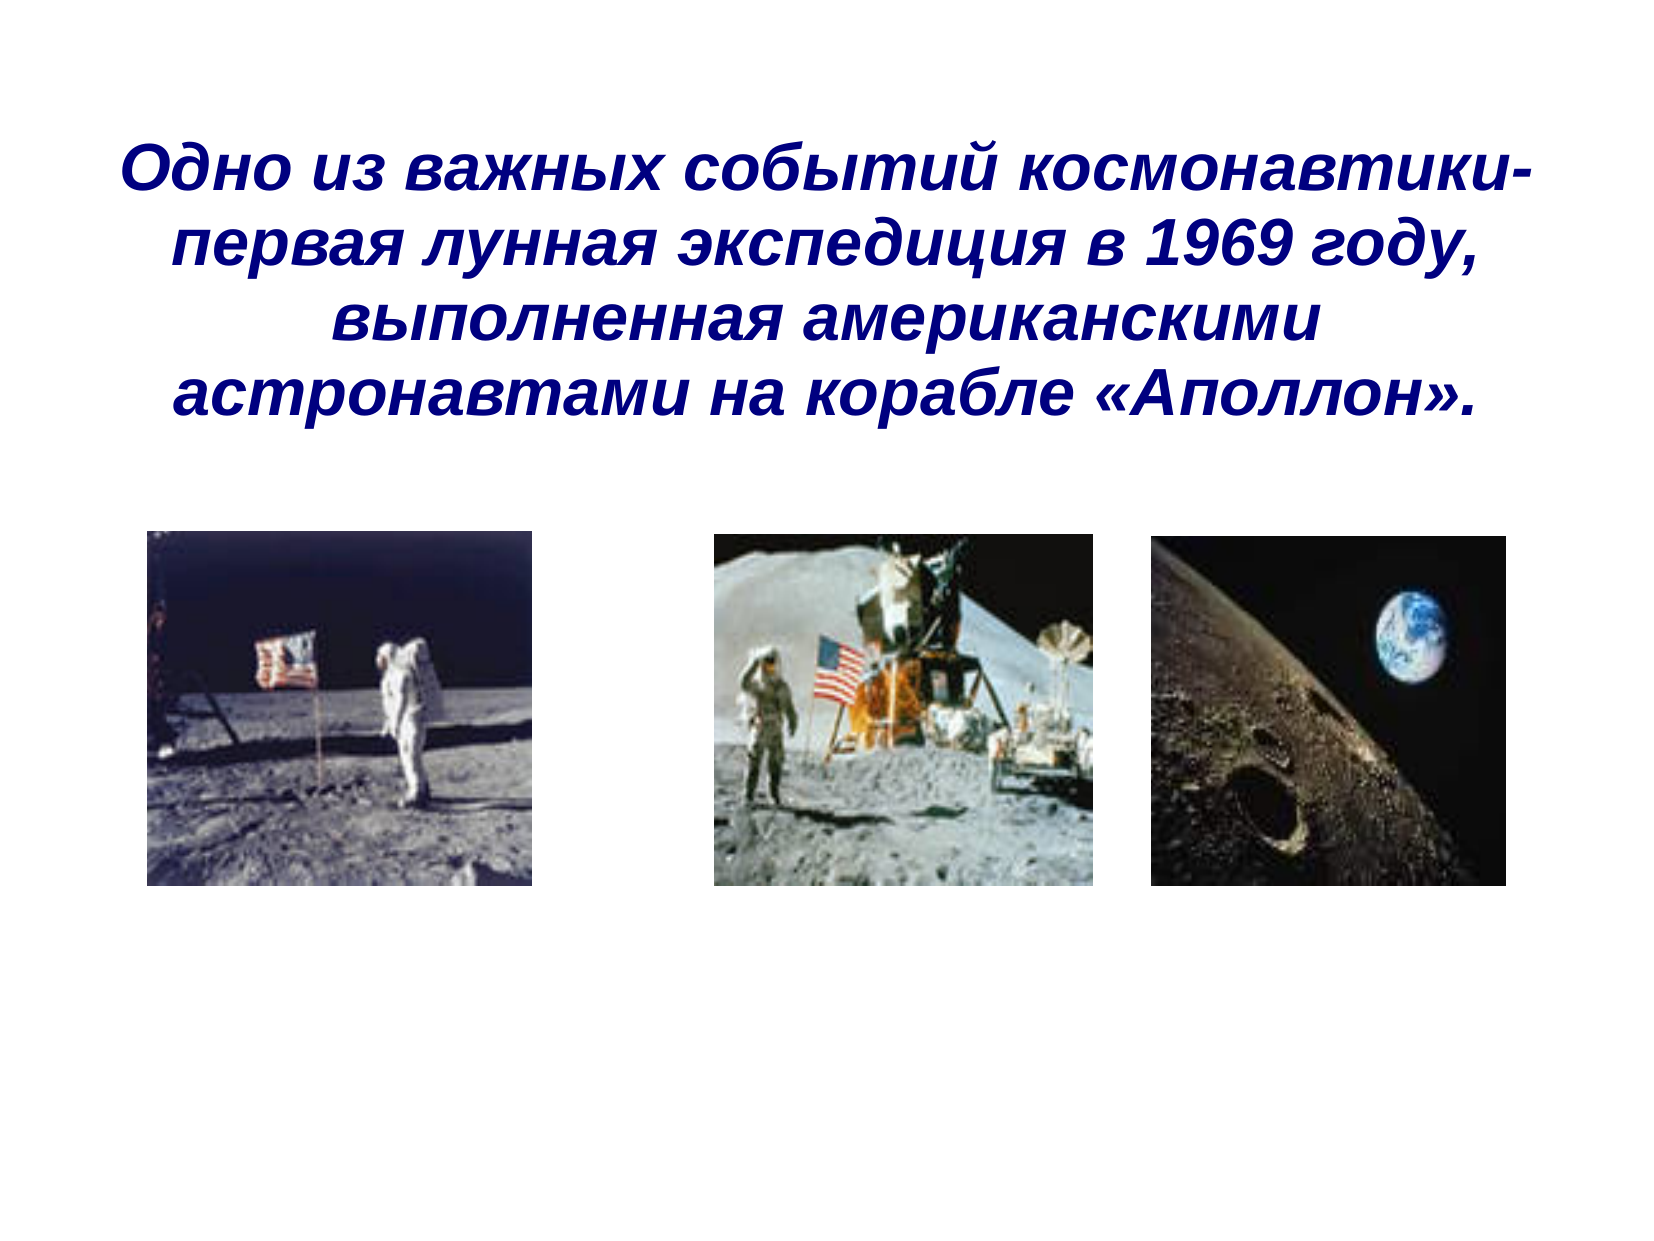

# Одно из важных событий космонавтики- первая лунная экспедиция в 1969 году, выполненная американскими астронавтами на корабле «Аполлон».